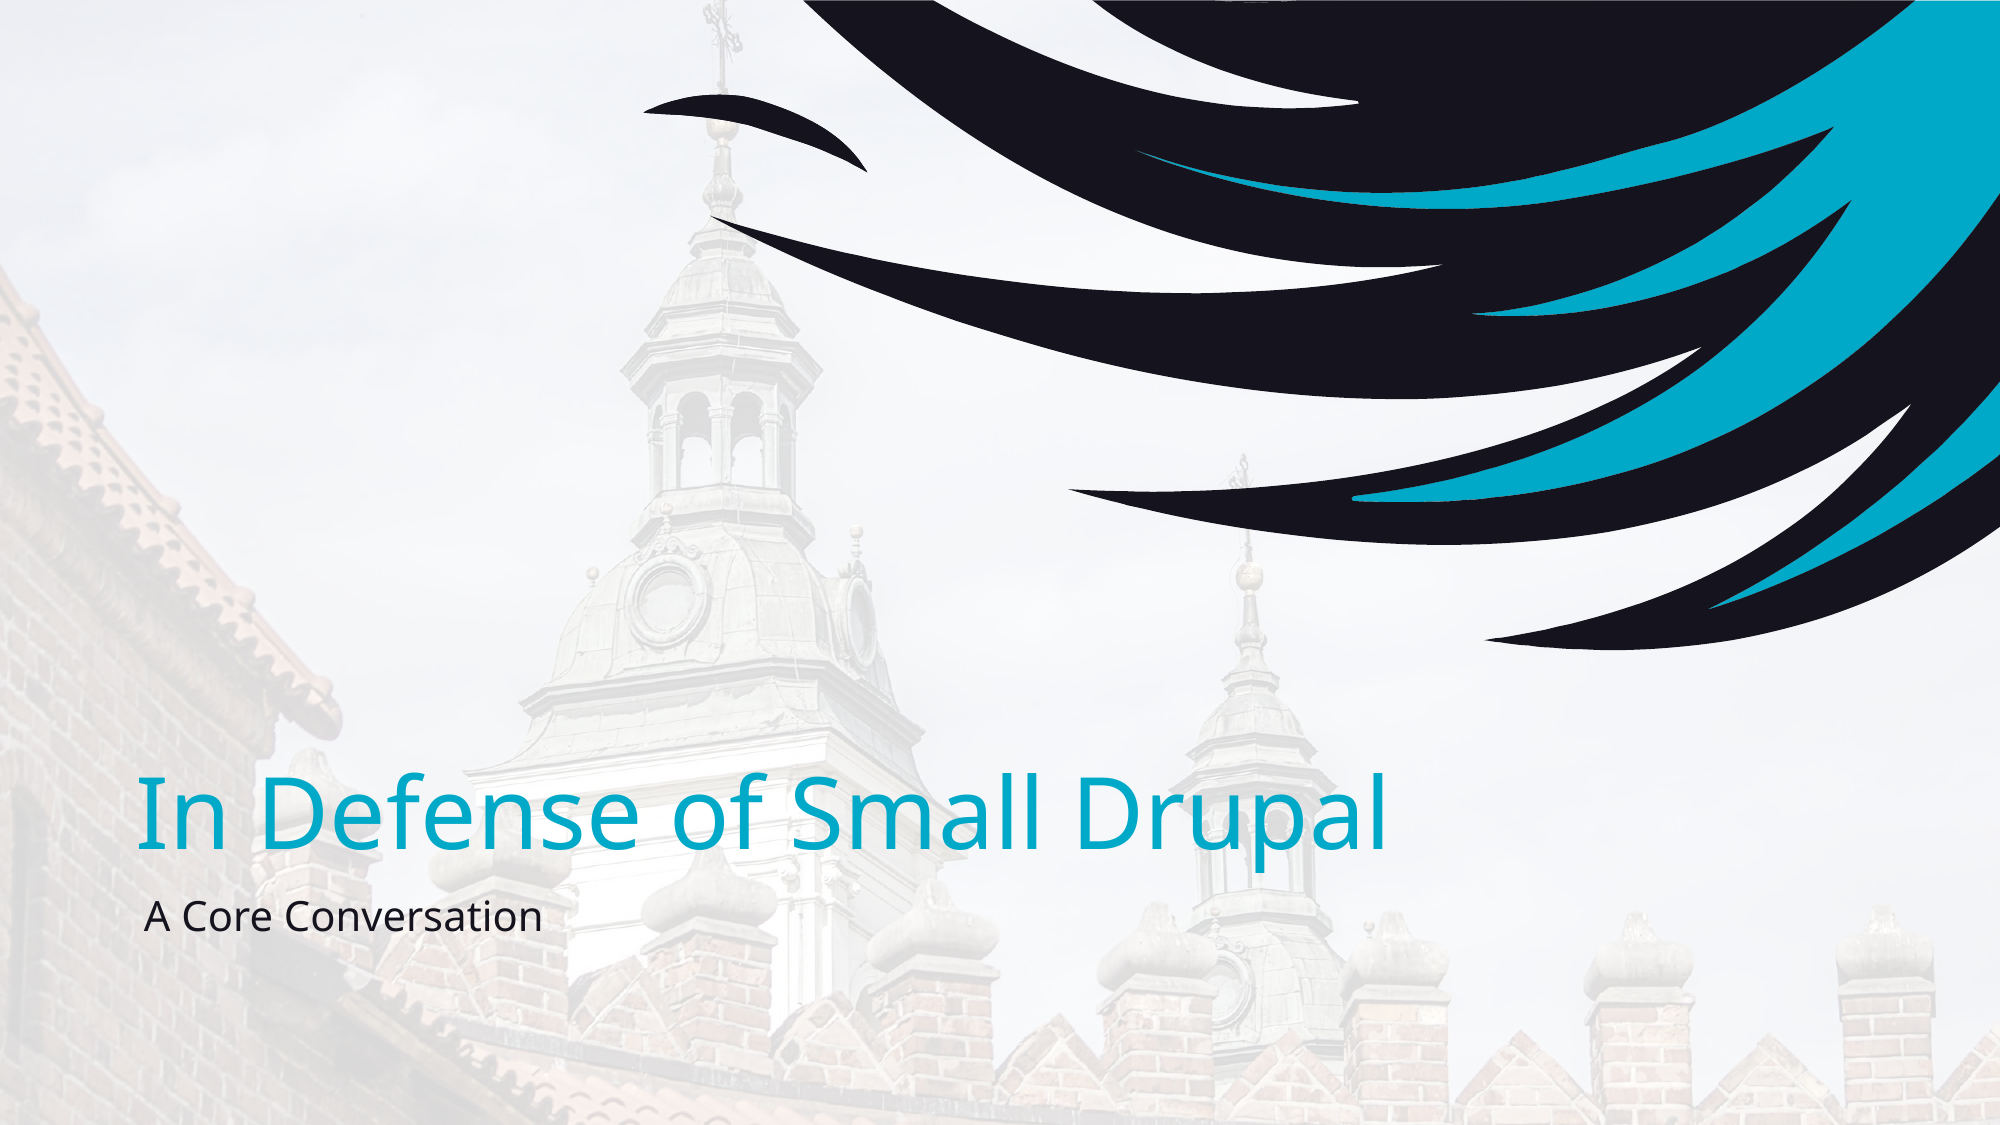

# In Defense of Small Drupal
A Core Conversation